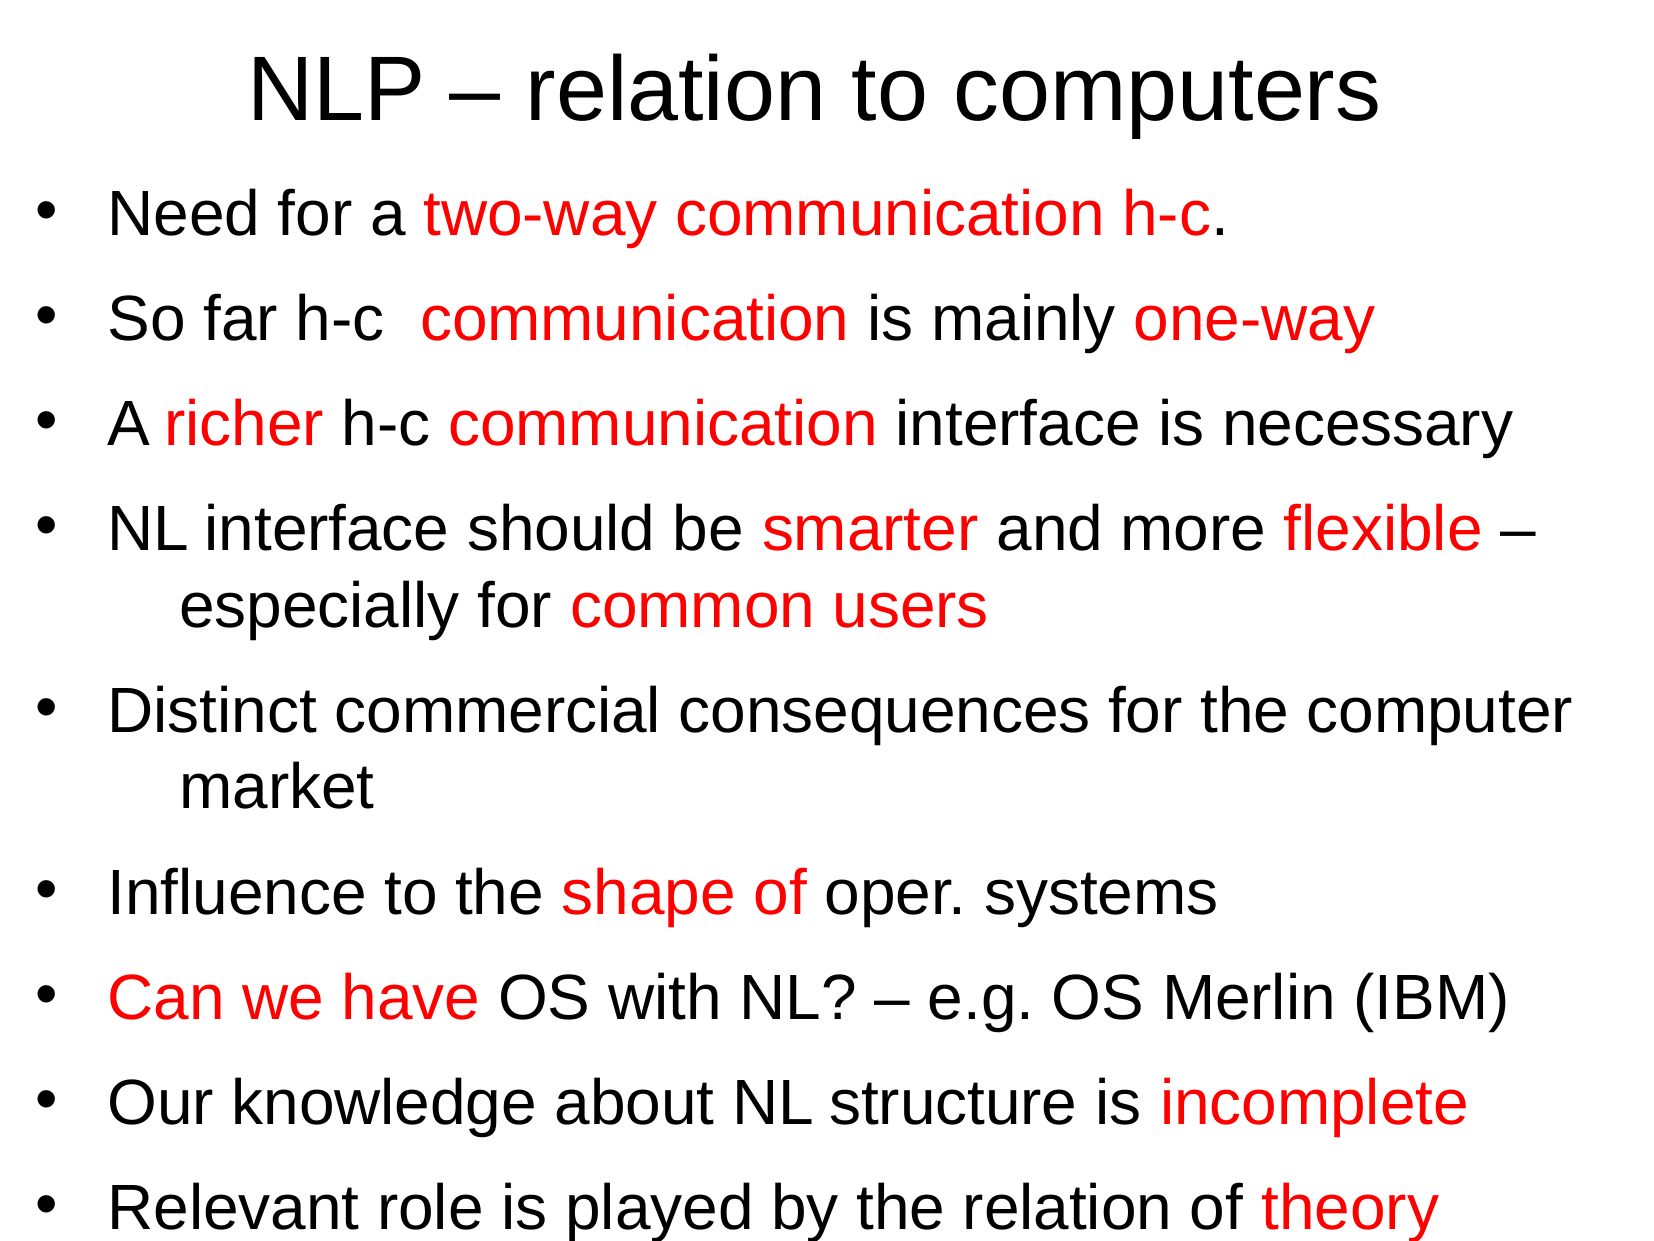

# NLP – relation to computers
Need for a two-way communication h-c.
So far h-c communication is mainly one-way
A richer h-c communication interface is necessary
NL interface should be smarter and more flexible – especially for common users
Distinct commercial consequences for the computer market
Influence to the shape of oper. systems
Can we have OS with NL? – e.g. OS Merlin (IBM)
Our knowledge about NL structure is incomplete
Relevant role is played by the relation of theory (research) and applications